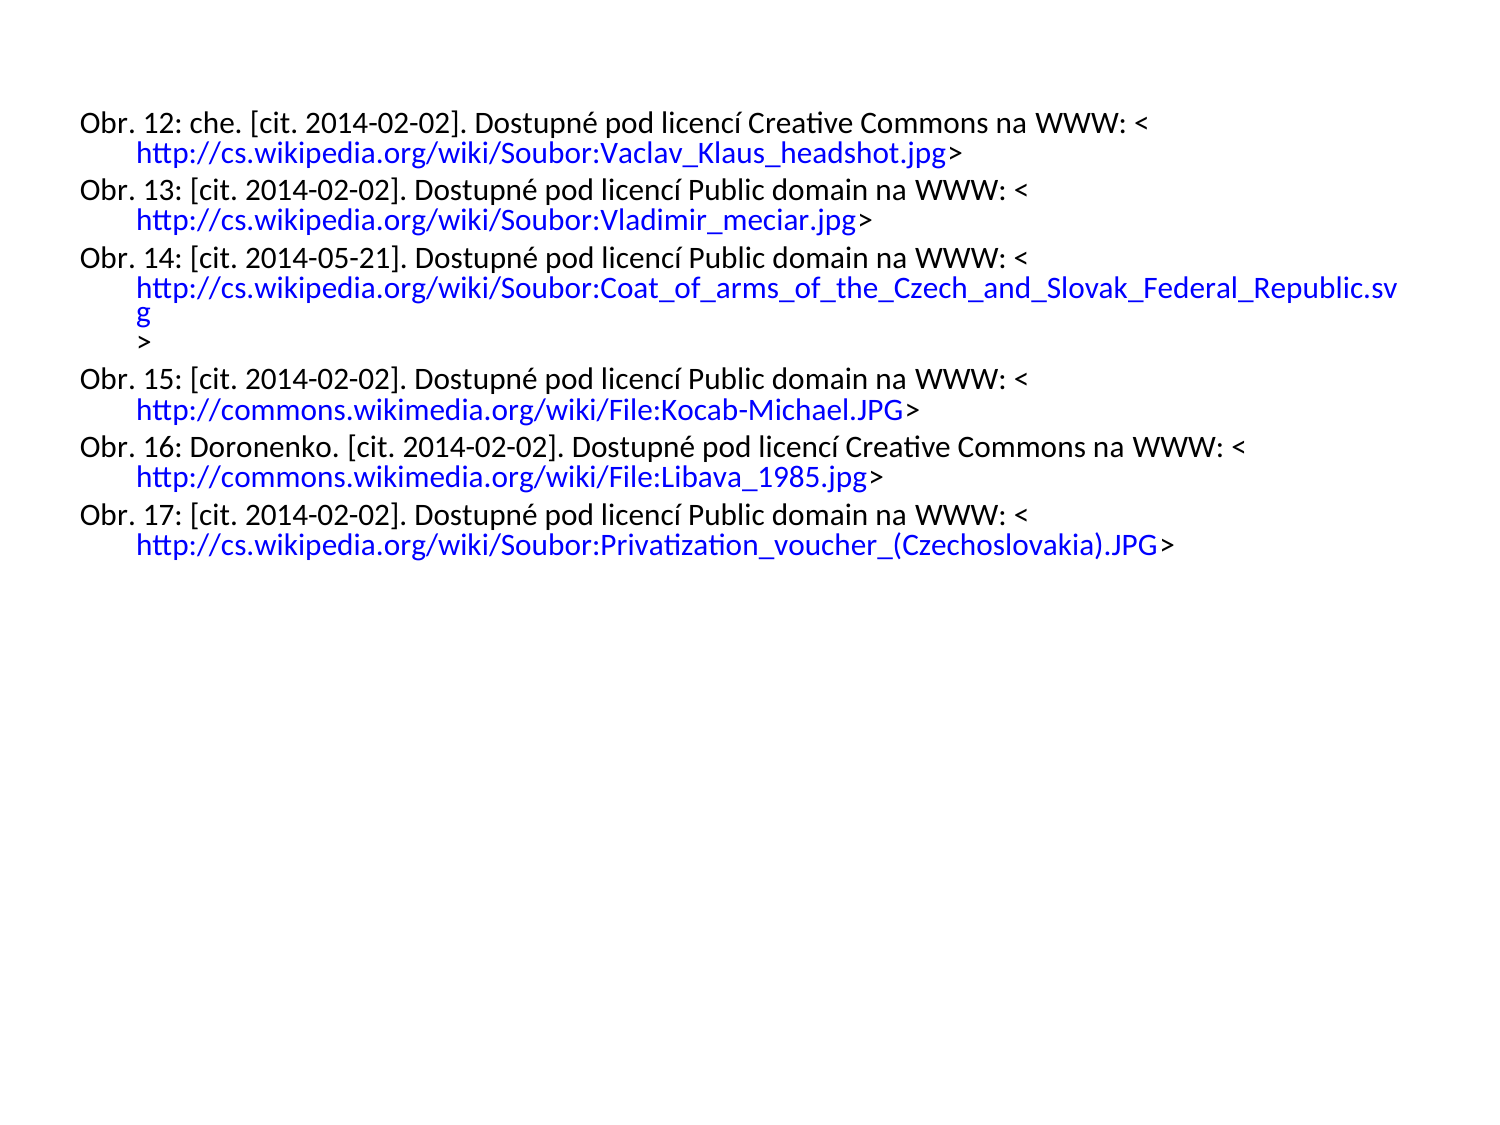

# Obr. 12: che. [cit. 2014-02-02]. Dostupné pod licencí Creative Commons na WWW: <http://cs.wikipedia.org/wiki/Soubor:Vaclav_Klaus_headshot.jpg>
Obr. 13: [cit. 2014-02-02]. Dostupné pod licencí Public domain na WWW: <http://cs.wikipedia.org/wiki/Soubor:Vladimir_meciar.jpg>
Obr. 14: [cit. 2014-05-21]. Dostupné pod licencí Public domain na WWW: <http://cs.wikipedia.org/wiki/Soubor:Coat_of_arms_of_the_Czech_and_Slovak_Federal_Republic.svg>
Obr. 15: [cit. 2014-02-02]. Dostupné pod licencí Public domain na WWW: <http://commons.wikimedia.org/wiki/File:Kocab-Michael.JPG>
Obr. 16: Doronenko. [cit. 2014-02-02]. Dostupné pod licencí Creative Commons na WWW: <http://commons.wikimedia.org/wiki/File:Libava_1985.jpg>
Obr. 17: [cit. 2014-02-02]. Dostupné pod licencí Public domain na WWW: <http://cs.wikipedia.org/wiki/Soubor:Privatization_voucher_(Czechoslovakia).JPG>